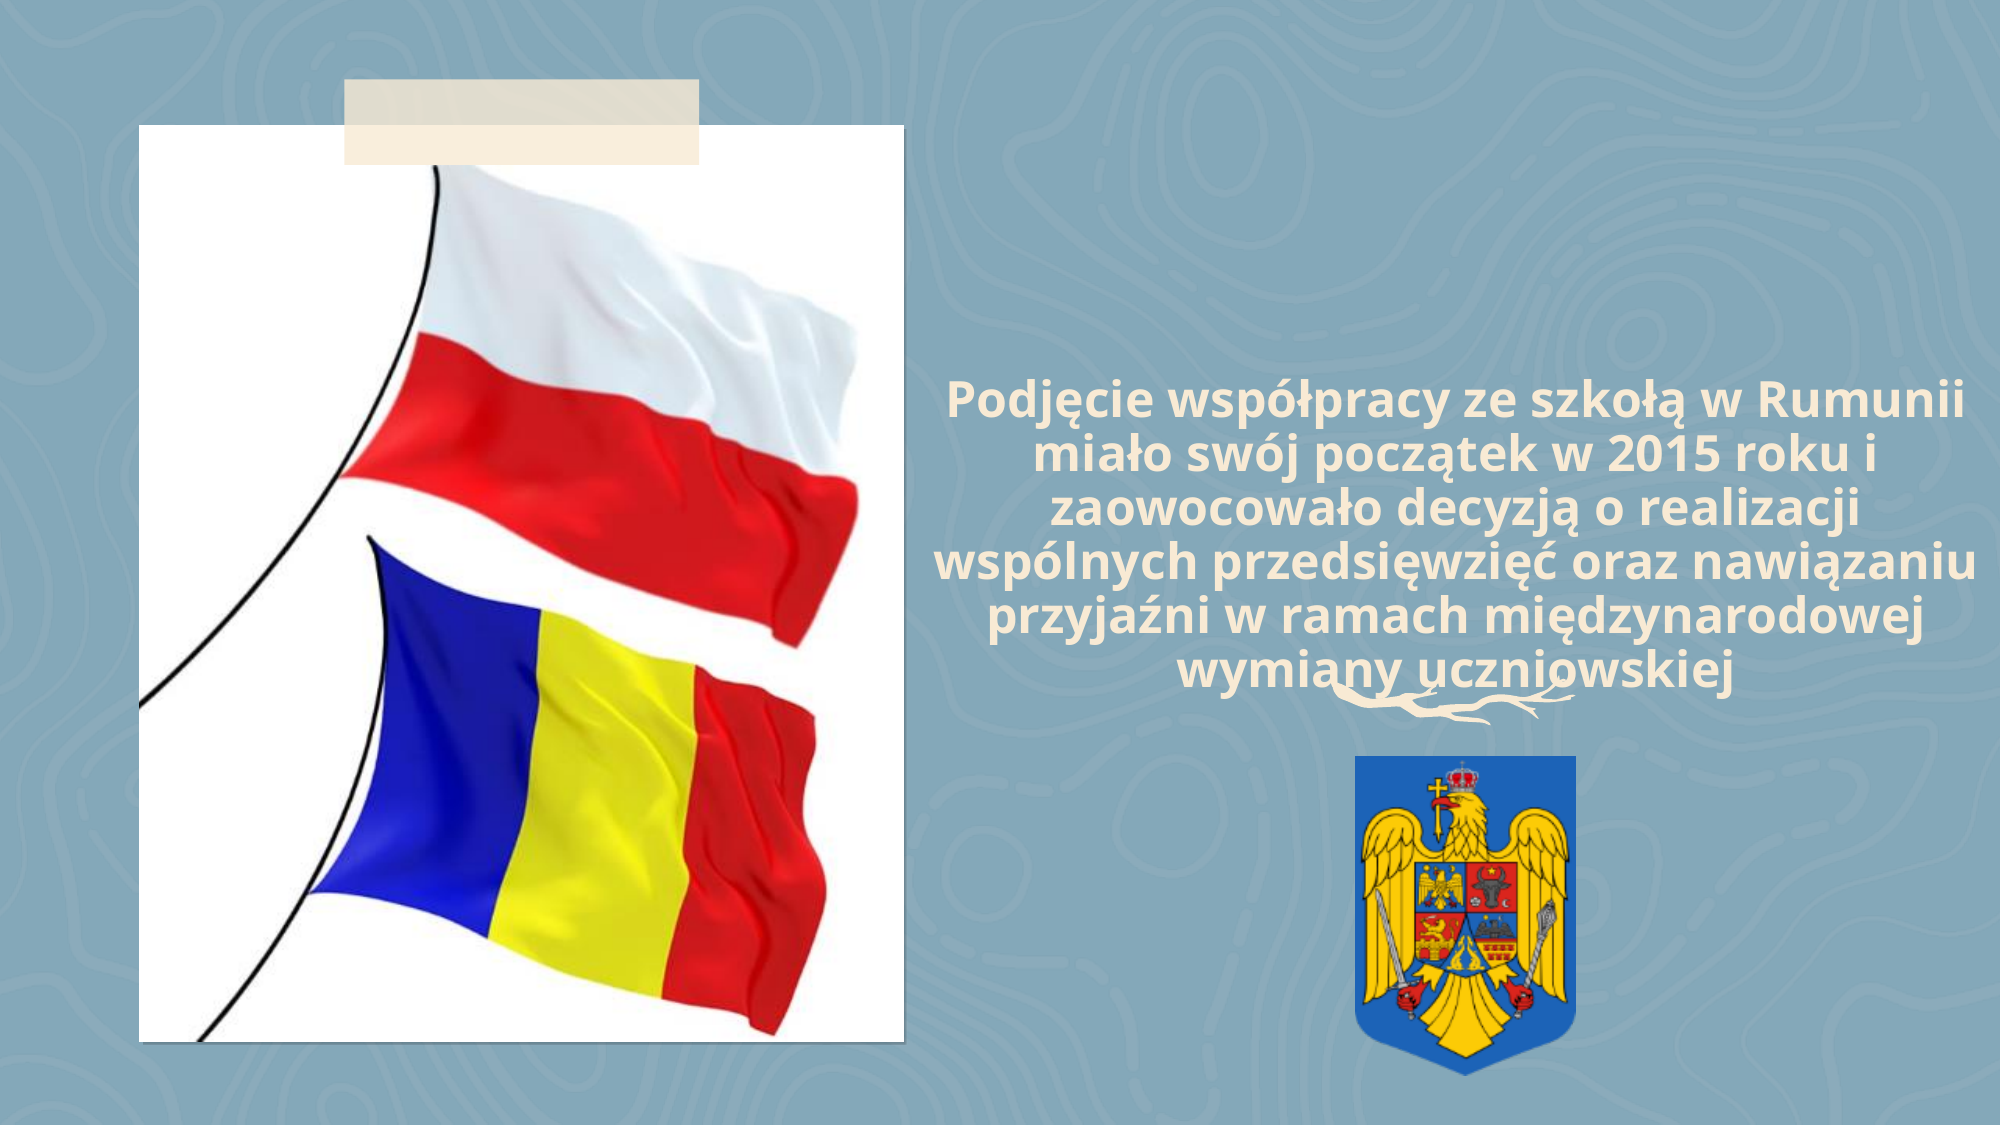

# Podjęcie współpracy ze szkołą w Rumunii miało swój początek w 2015 roku i zaowocowało decyzją o realizacji wspólnych przedsięwzięć oraz nawiązaniu przyjaźni w ramach międzynarodowej wymiany uczniowskiej